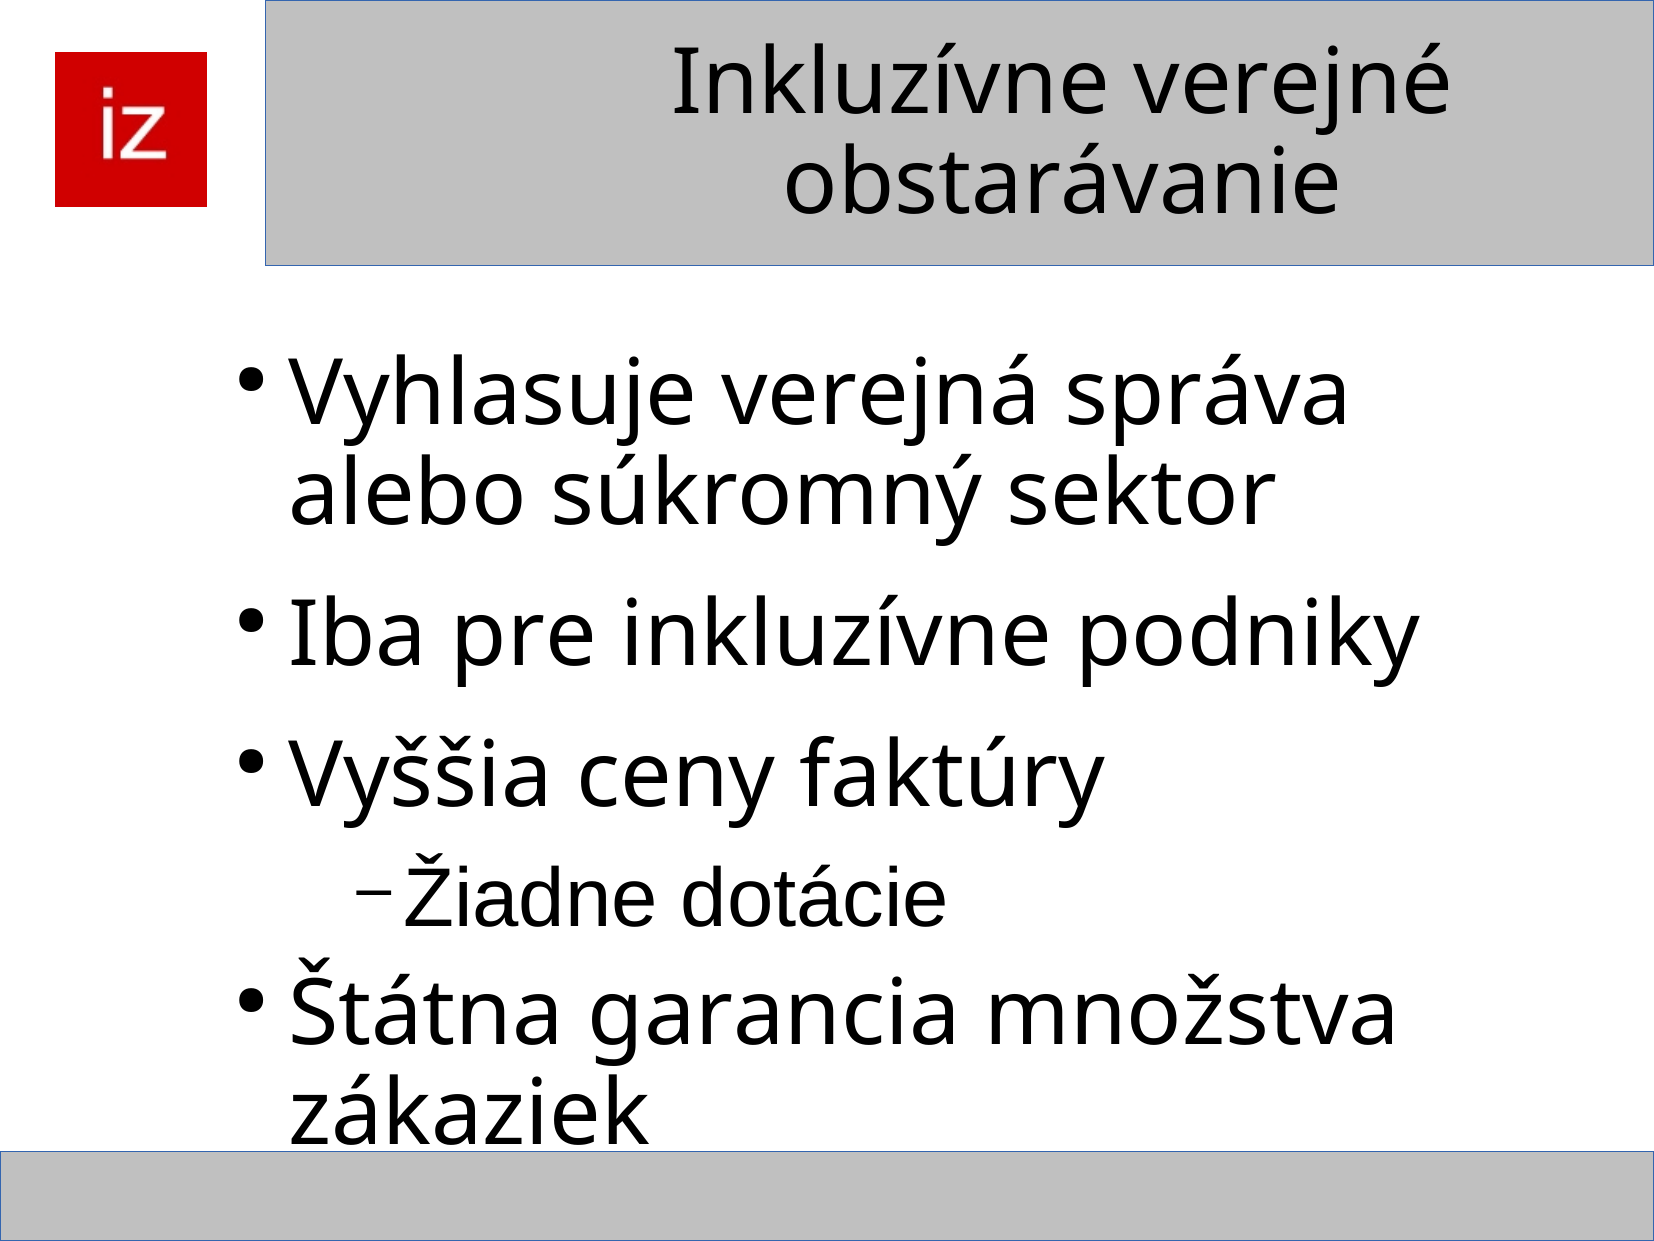

# Inkluzívne verejné obstarávanie
Vyhlasuje verejná správa alebo súkromný sektor
Iba pre inkluzívne podniky
Vyššia ceny faktúry
Žiadne dotácie
Štátna garancia množstva zákaziek